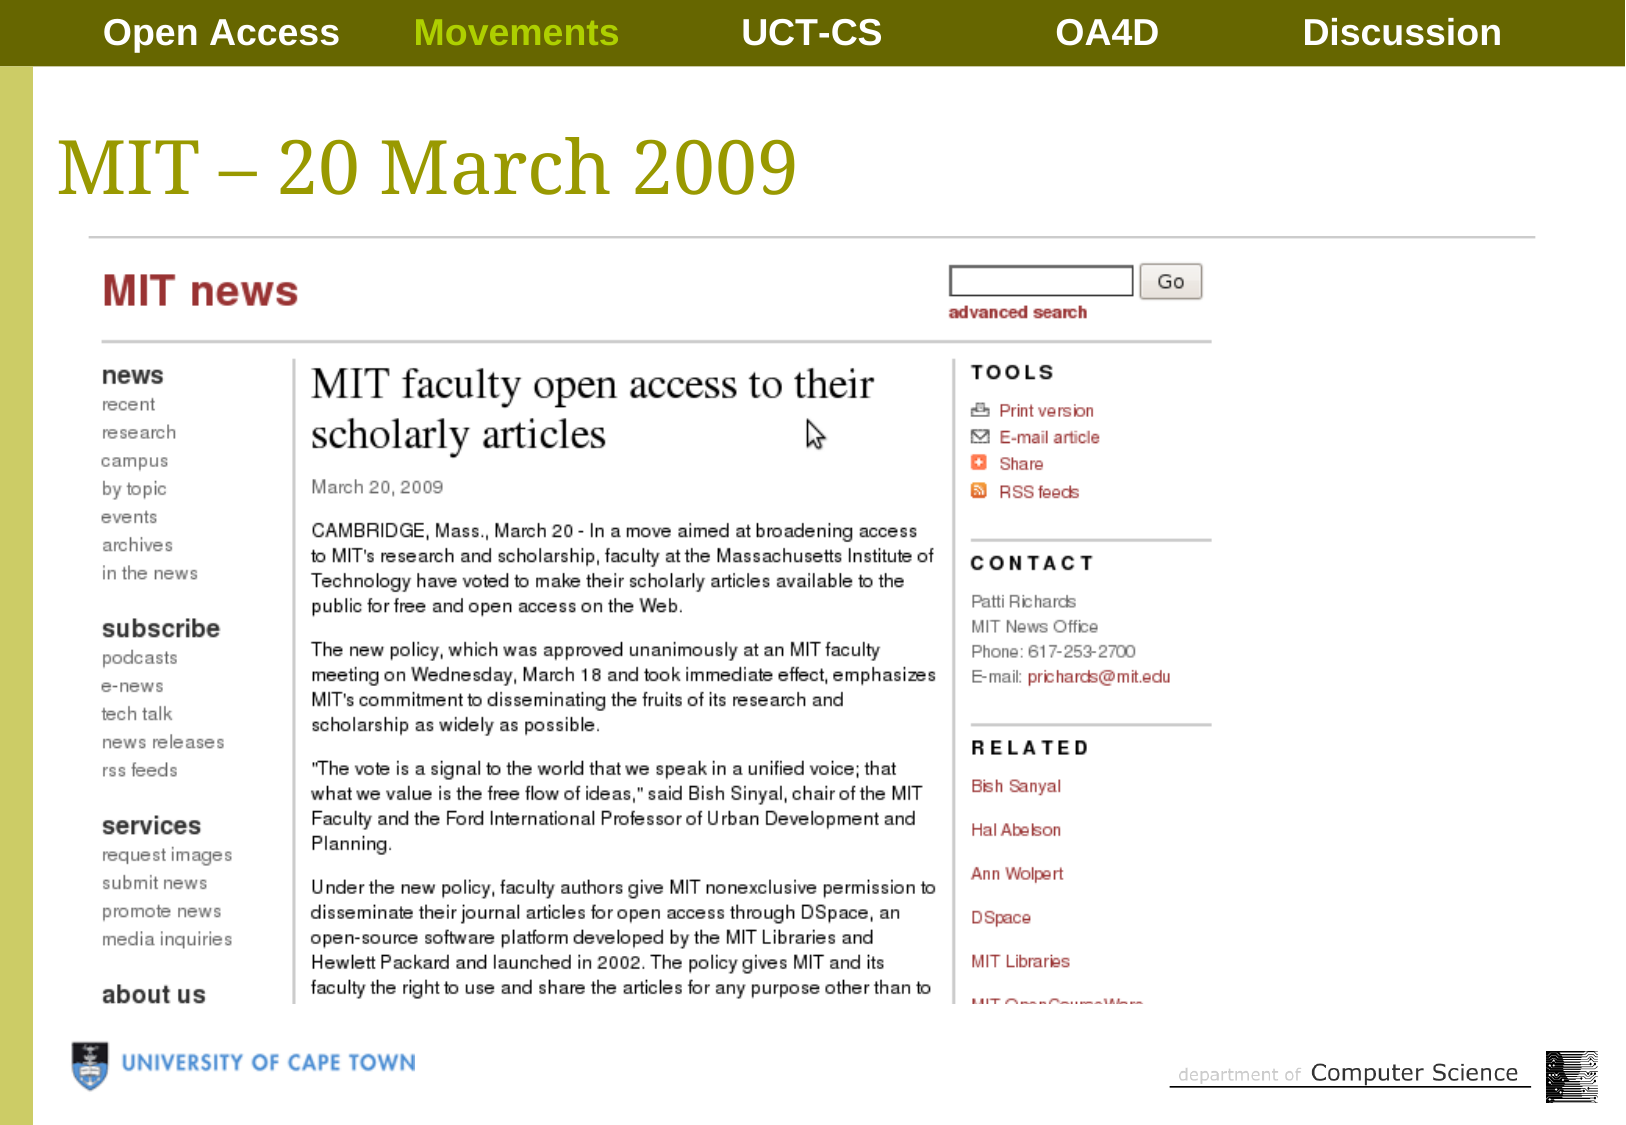

Open Access	Movements	UCT-CS	OA4D	Discussion
# MIT – 20 March 2009